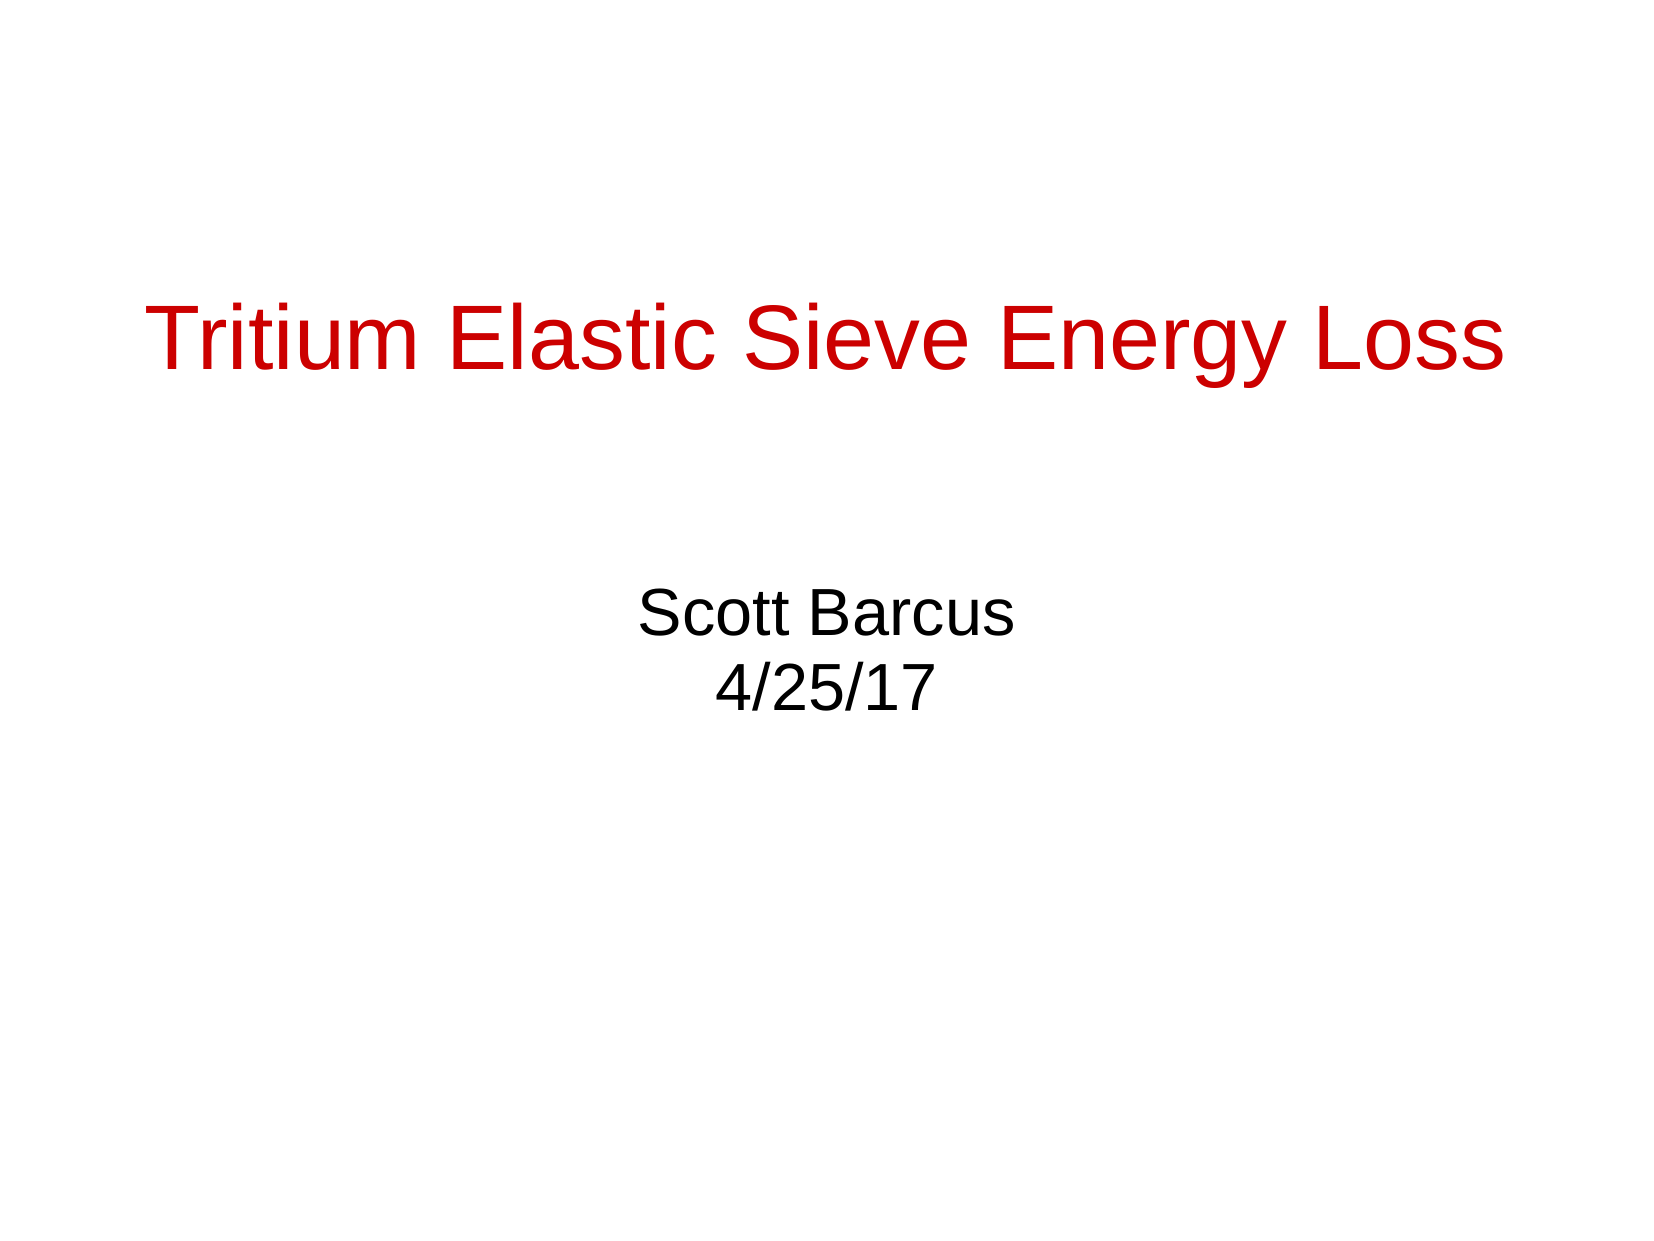

# Tritium Elastic Sieve Energy Loss
Scott Barcus
4/25/17